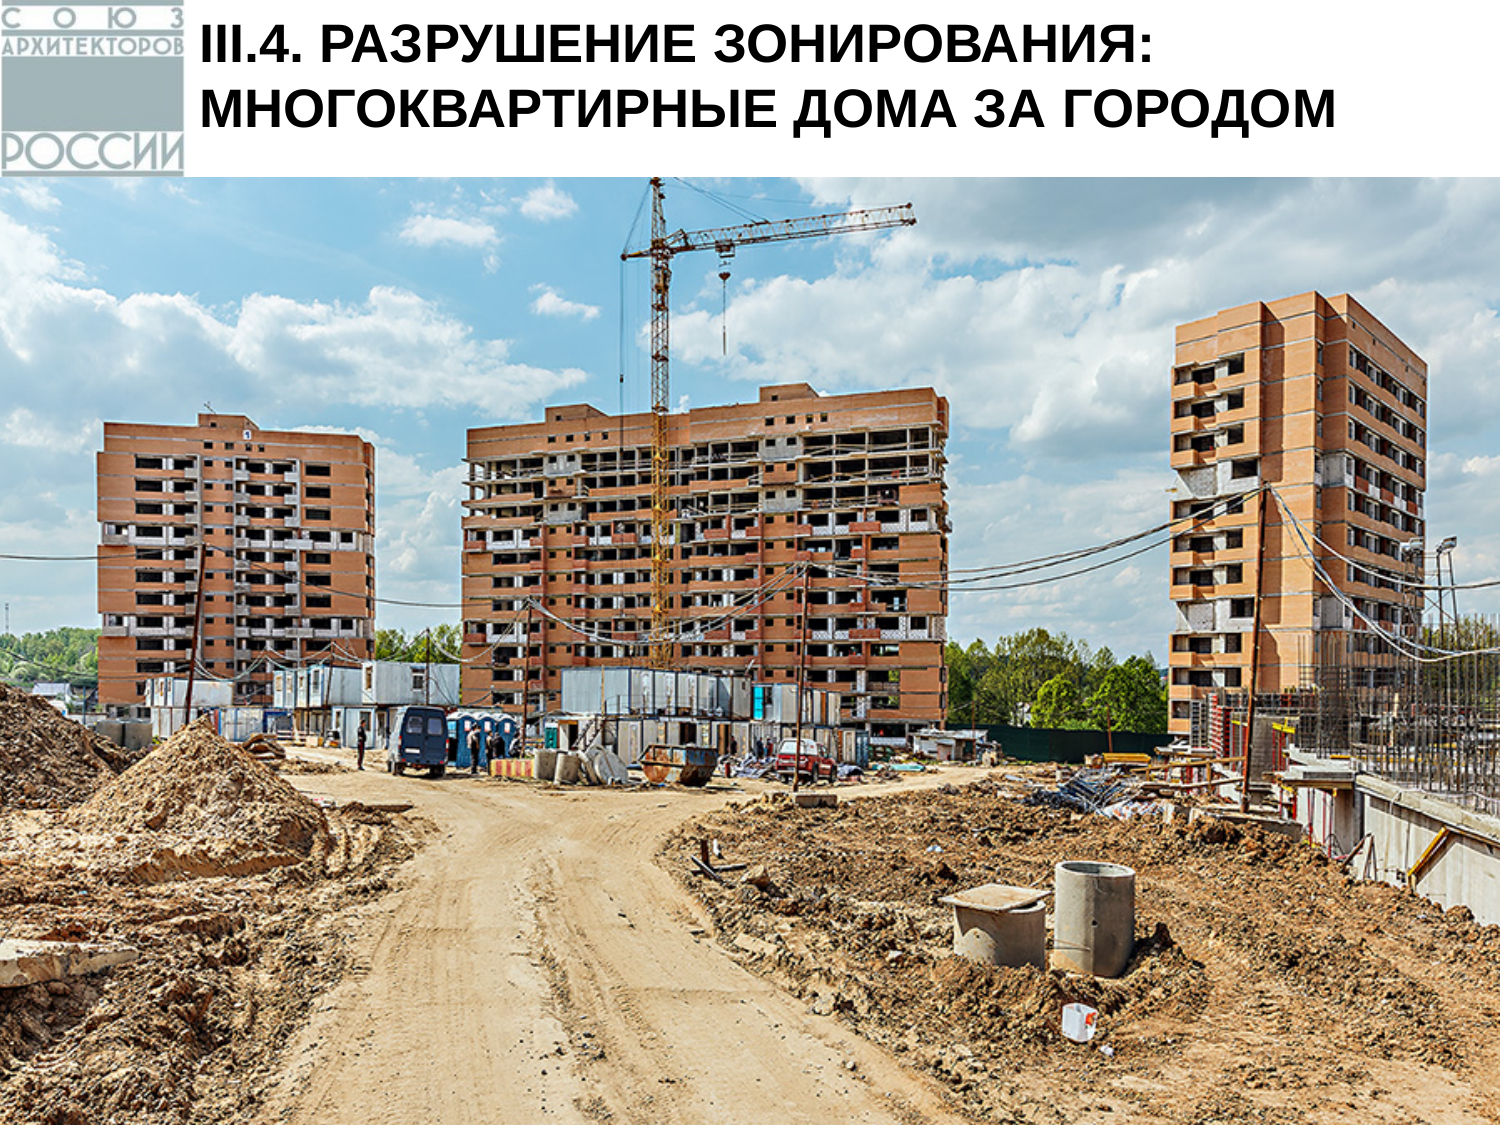

III.4. РАЗРУШЕНИЕ ЗОНИРОВАНИЯ:
МНОГОКВАРТИРНЫЕ ДОМА ЗА ГОРОДОМ